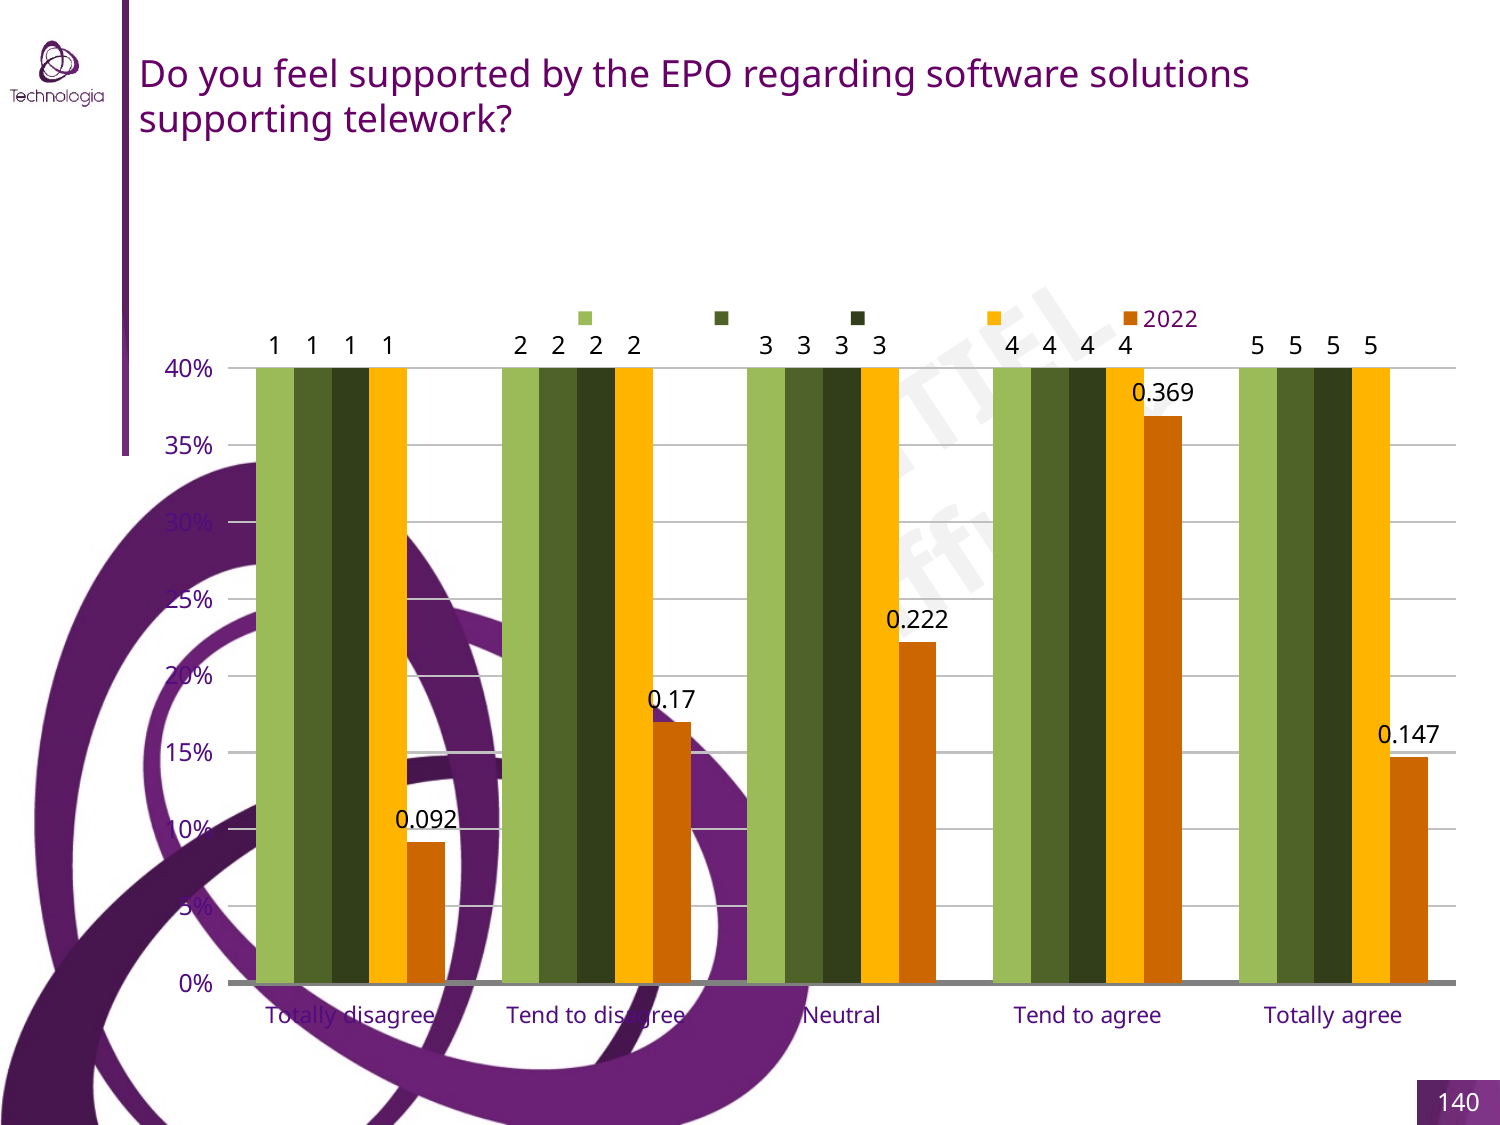

# Do you feel supported by the EPO regarding software solutions supporting telework?
[unsupported chart]